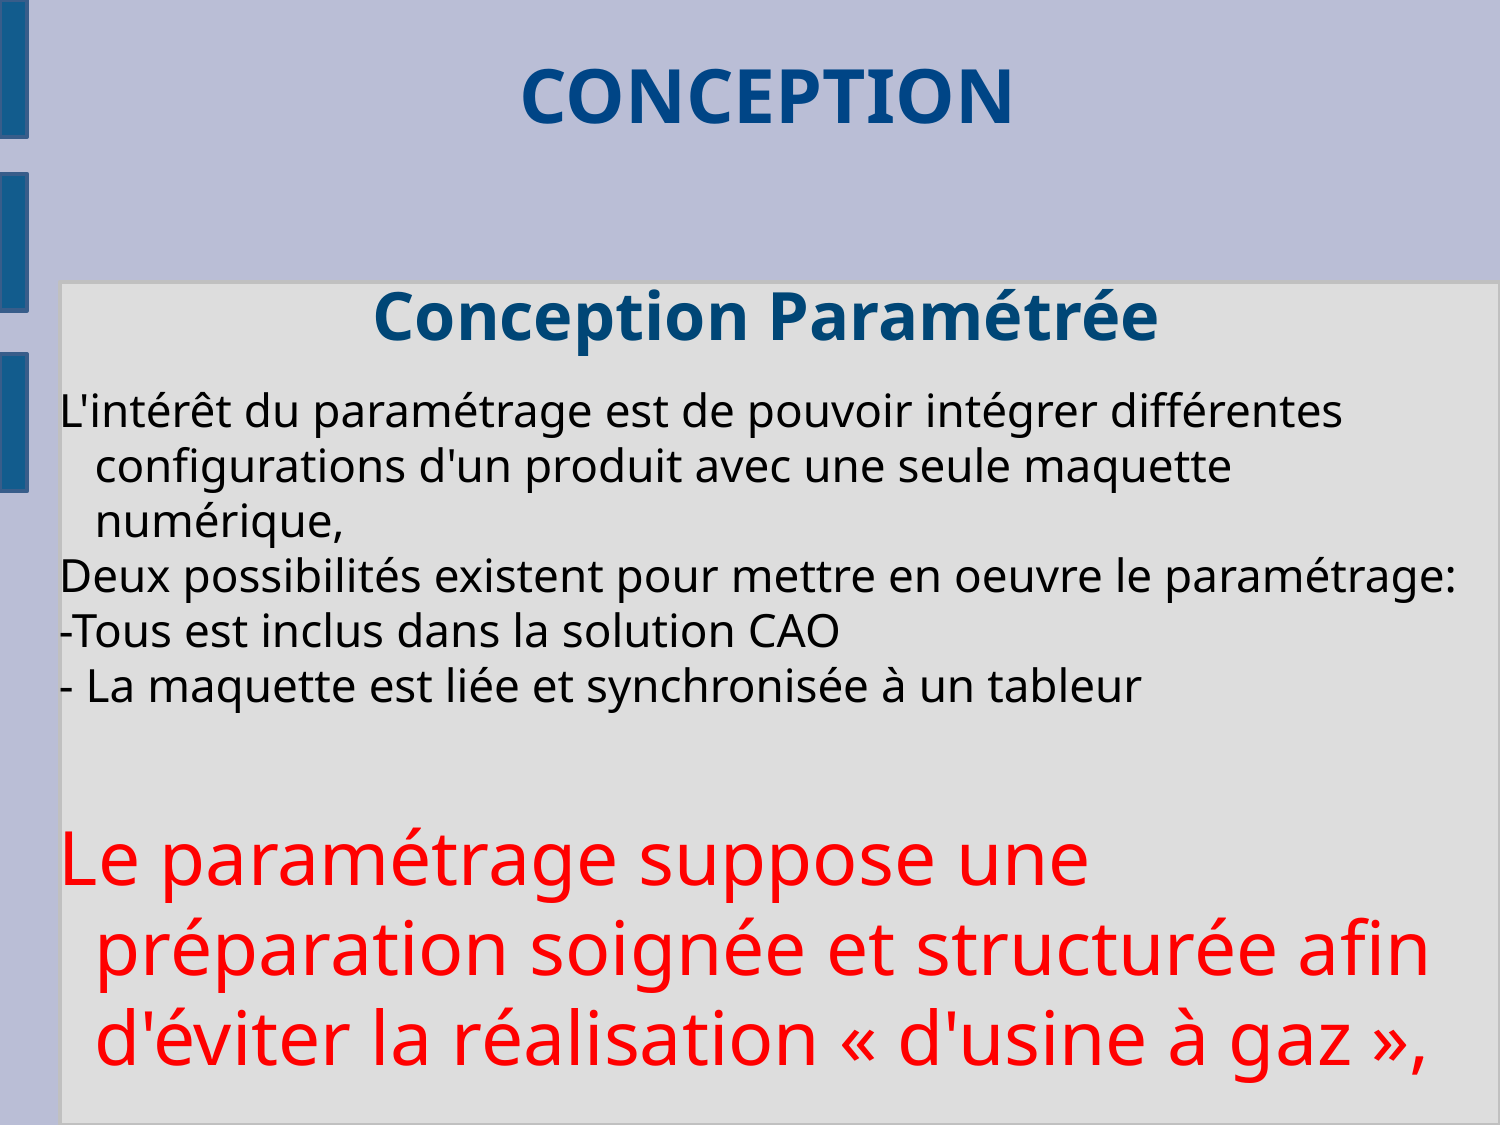

CONCEPTION
Conception Paramétrée
L'intérêt du paramétrage est de pouvoir intégrer différentes configurations d'un produit avec une seule maquette numérique,
Deux possibilités existent pour mettre en oeuvre le paramétrage:
-Tous est inclus dans la solution CAO
- La maquette est liée et synchronisée à un tableur
Le paramétrage suppose une préparation soignée et structurée afin d'éviter la réalisation « d'usine à gaz »,